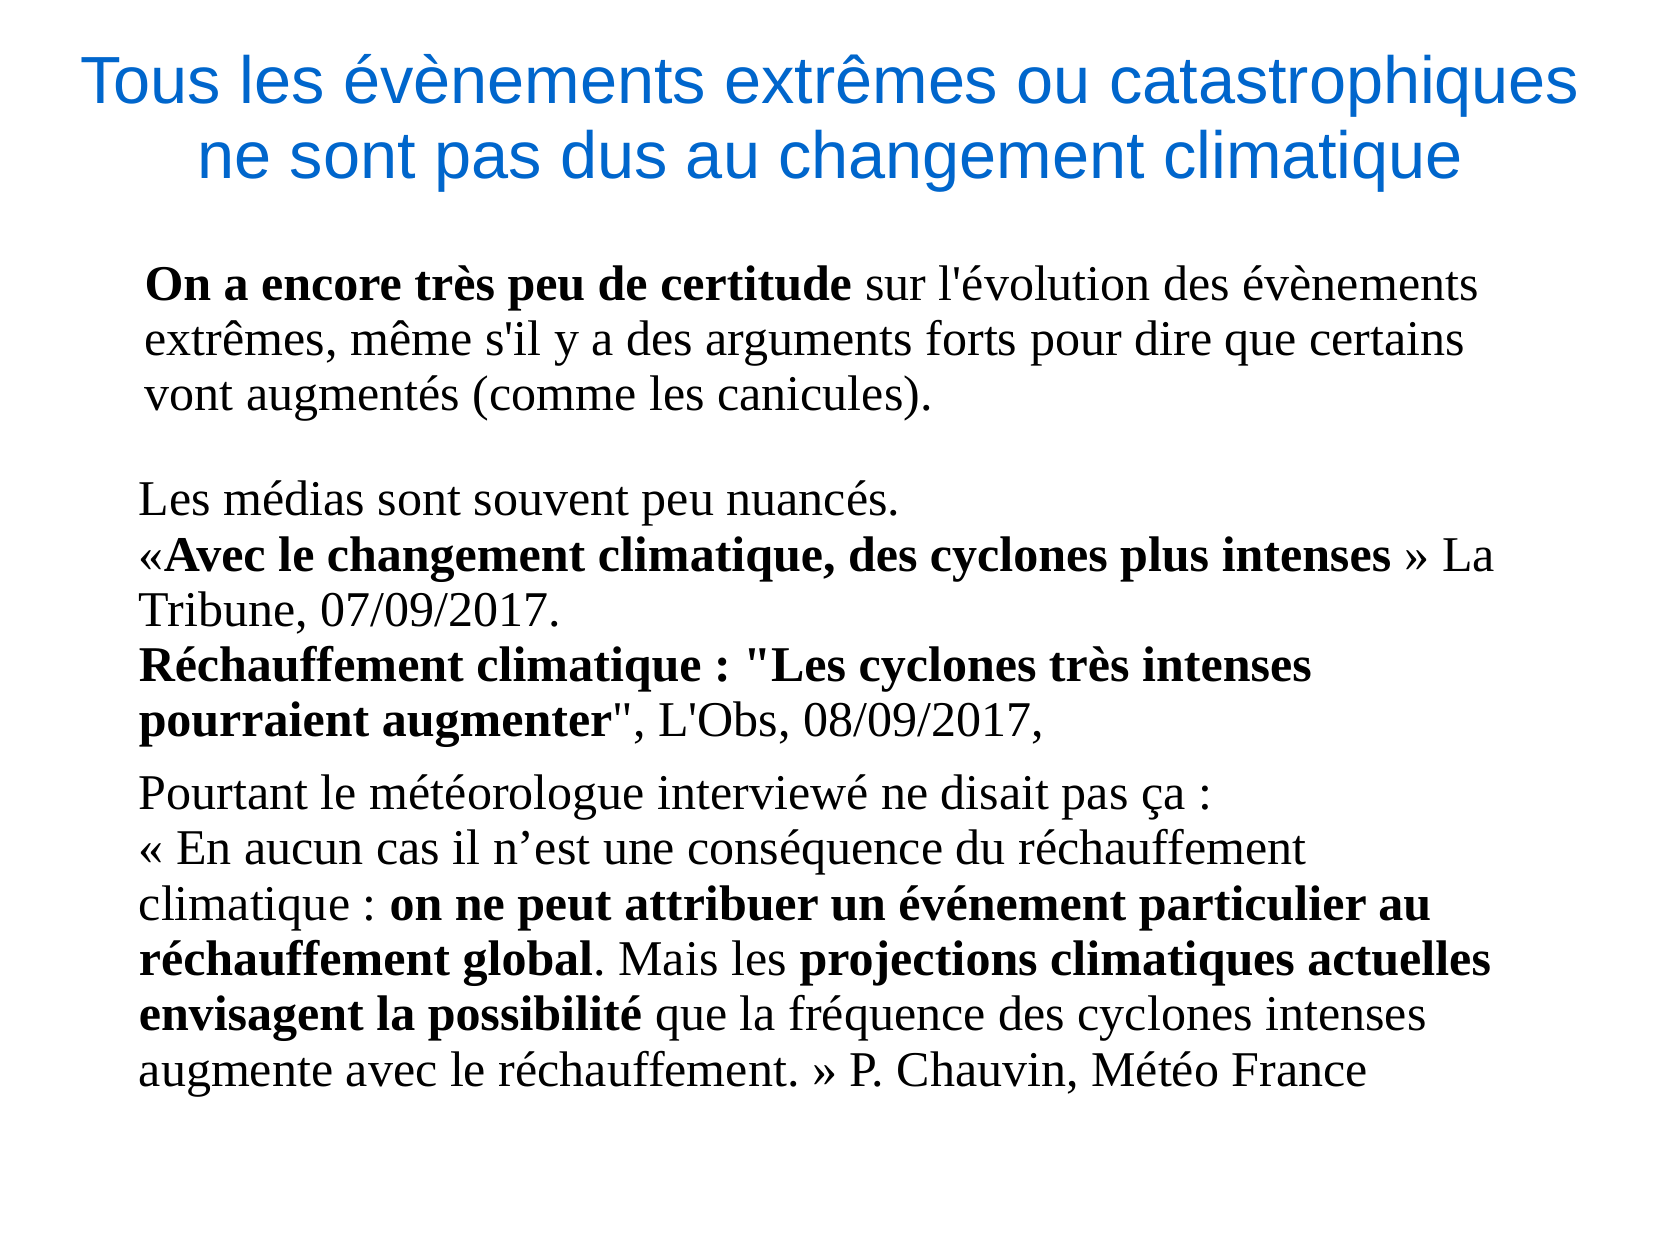

Tous les évènements extrêmes ou catastrophiques ne sont pas dus au changement climatique
On a encore très peu de certitude sur l'évolution des évènements extrêmes, même s'il y a des arguments forts pour dire que certains vont augmentés (comme les canicules).
Les médias sont souvent peu nuancés.
«Avec le changement climatique, des cyclones plus intenses » La Tribune, 07/09/2017.
Réchauffement climatique : "Les cyclones très intenses pourraient augmenter", L'Obs, 08/09/2017,
Pourtant le météorologue interviewé ne disait pas ça :
« En aucun cas il n’est une conséquence du réchauffement climatique : on ne peut attribuer un événement particulier au réchauffement global. Mais les projections climatiques actuelles envisagent la possibilité que la fréquence des cyclones intenses augmente avec le réchauffement. » P. Chauvin, Météo France